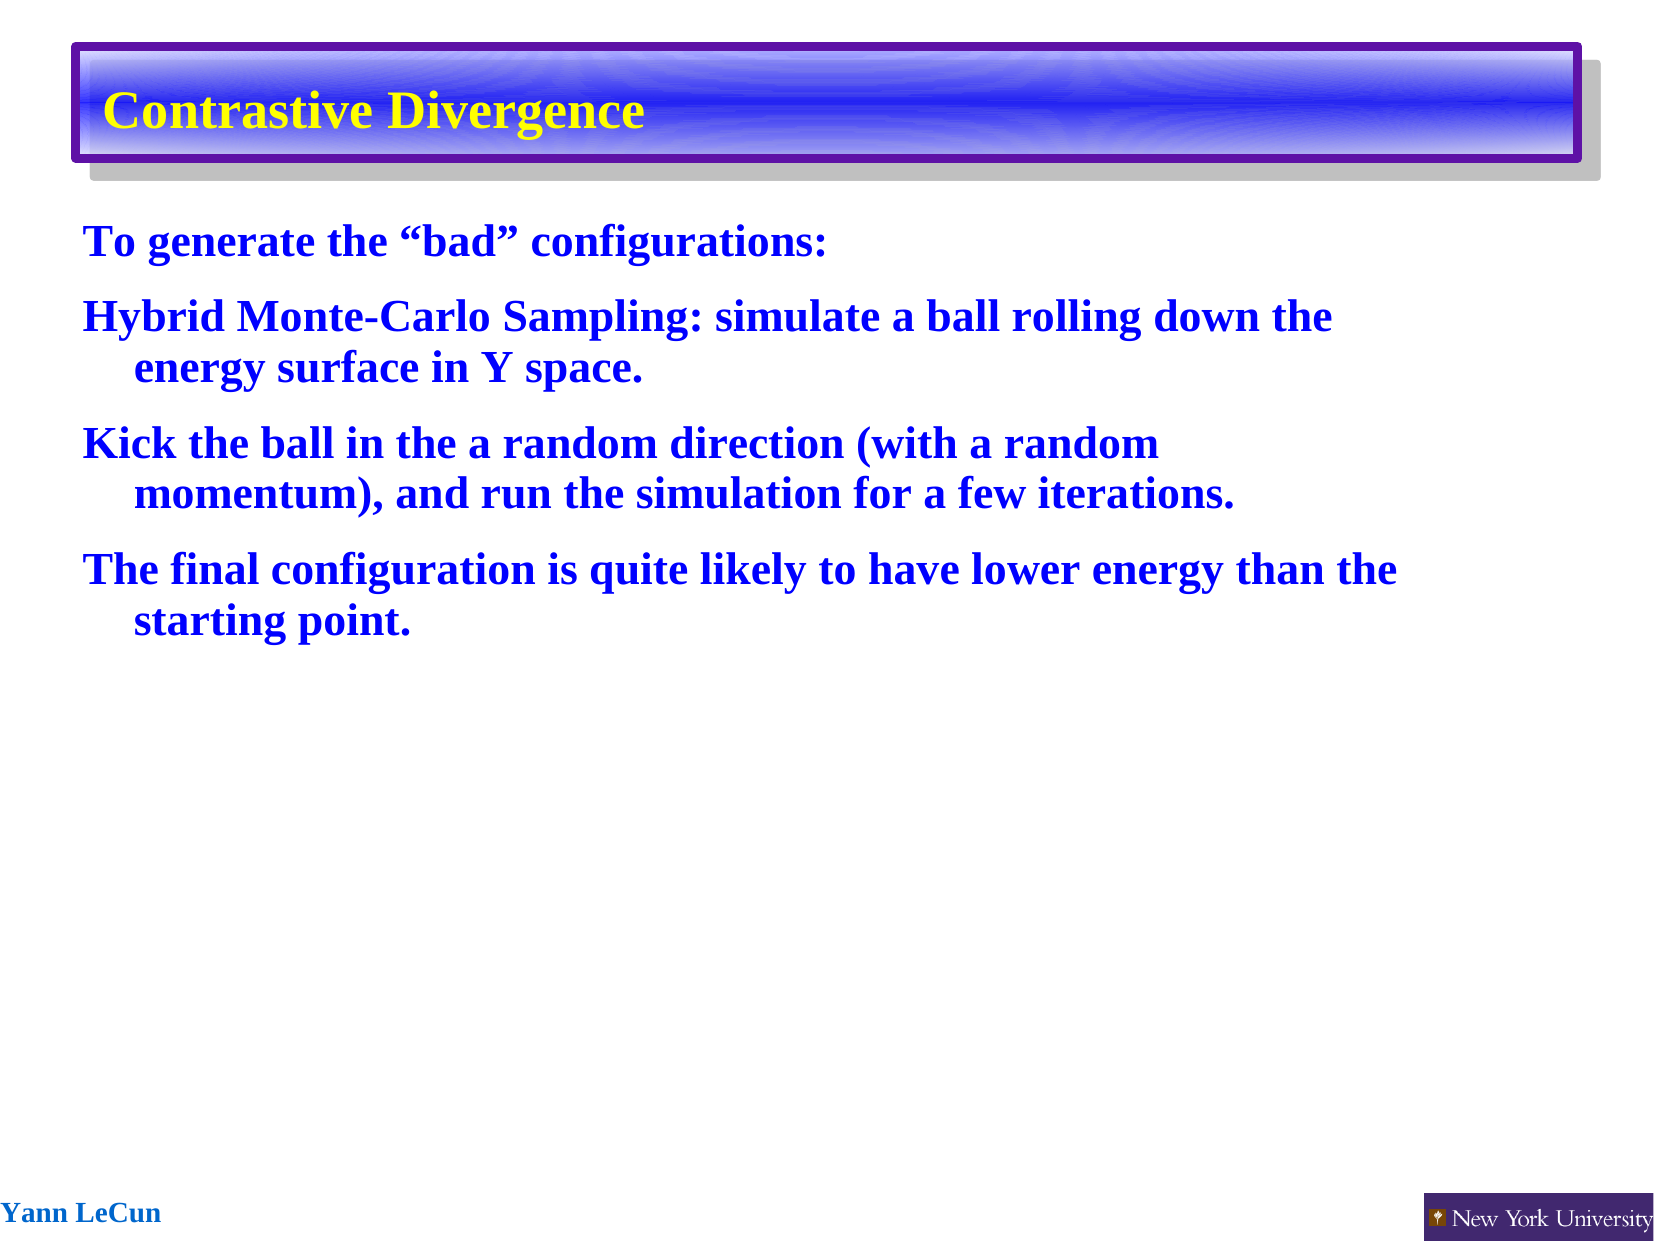

# Contrastive Divergence
To generate the “bad” configurations:
Hybrid Monte-Carlo Sampling: simulate a ball rolling down the energy surface in Y space.
Kick the ball in the a random direction (with a random momentum), and run the simulation for a few iterations.
The final configuration is quite likely to have lower energy than the starting point.